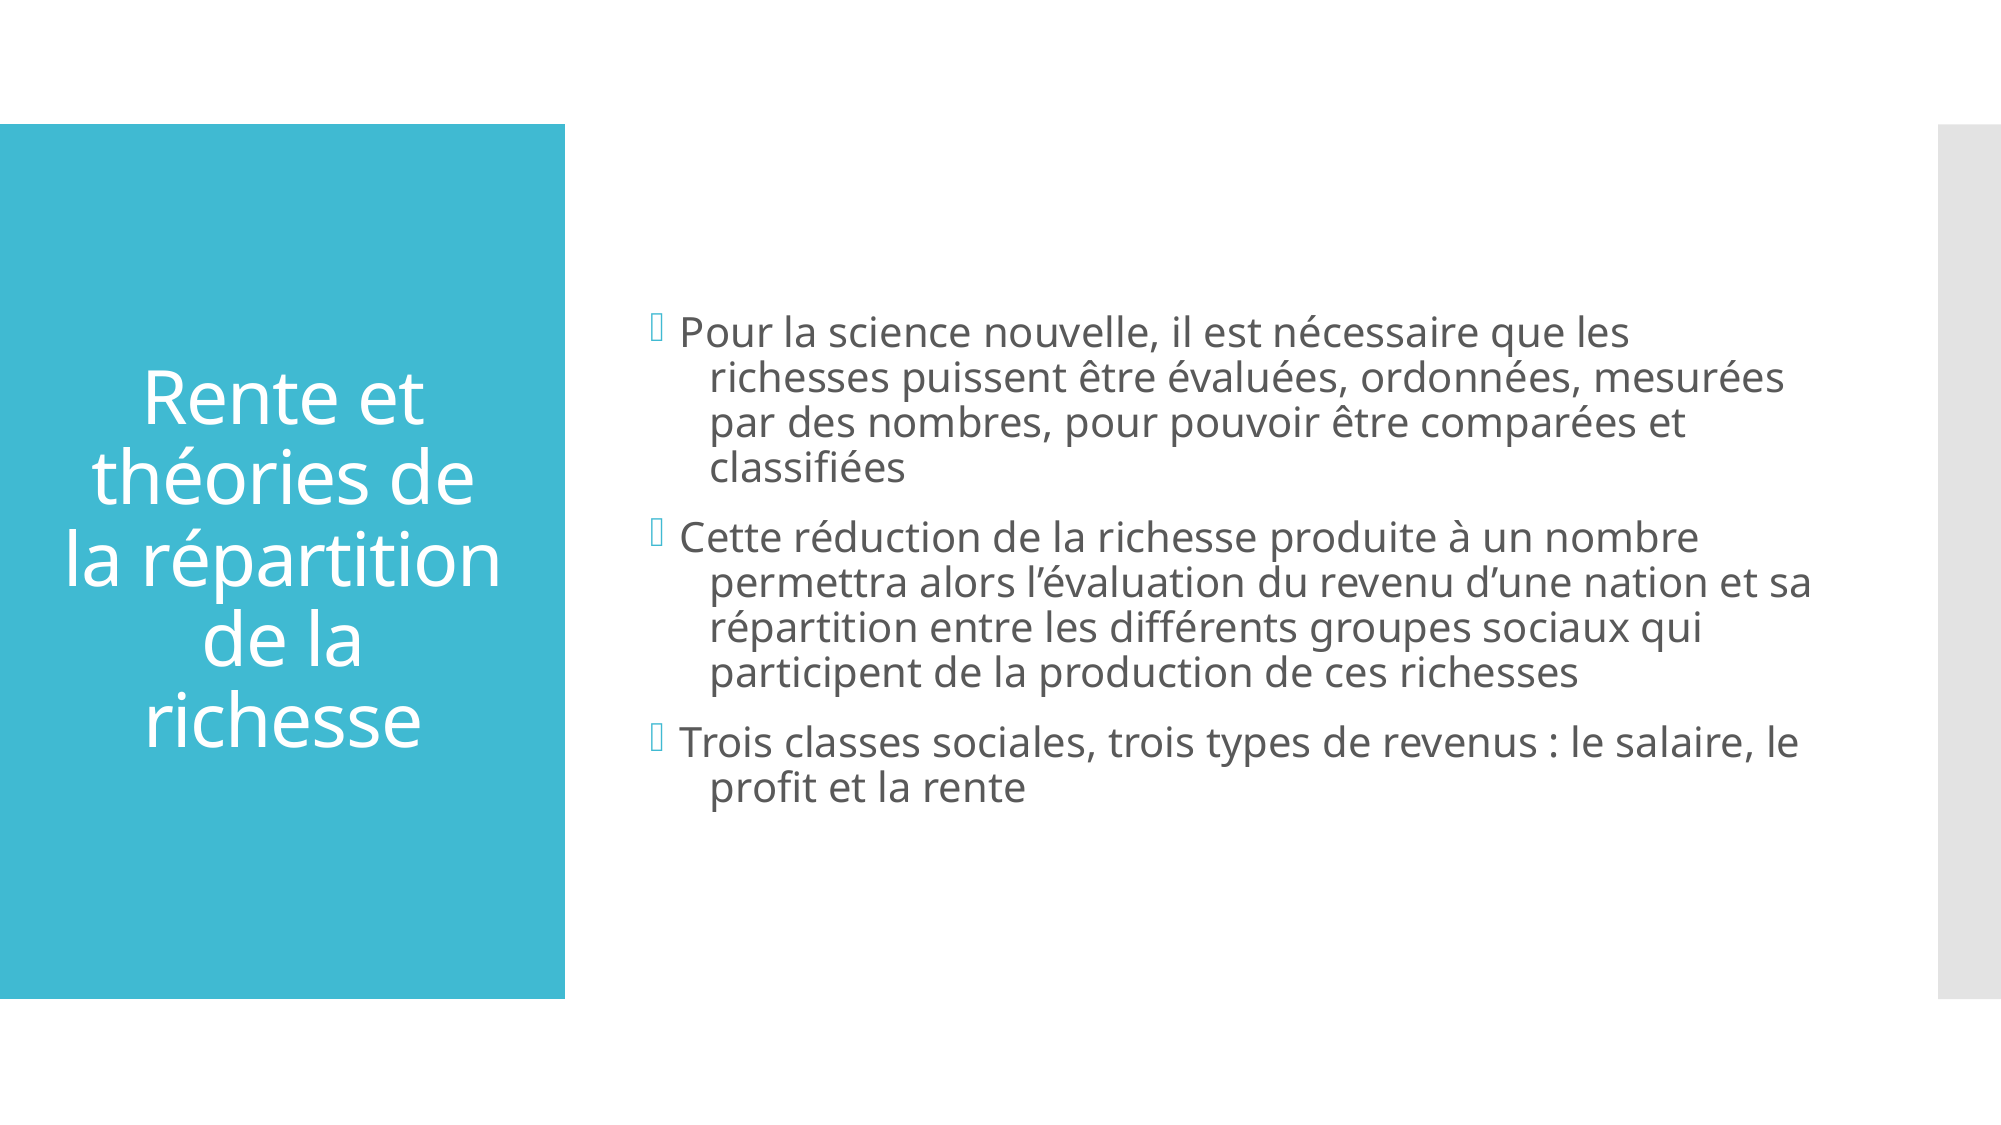

Pour la science nouvelle, il est nécessaire que les richesses puissent être évaluées, ordonnées, mesurées par des nombres, pour pouvoir être comparées et classifiées
Cette réduction de la richesse produite à un nombre permettra alors l’évaluation du revenu d’une nation et sa répartition entre les différents groupes sociaux qui participent de la production de ces richesses
Trois classes sociales, trois types de revenus : le salaire, le profit et la rente
# Rente et théories de la répartition de la richesse